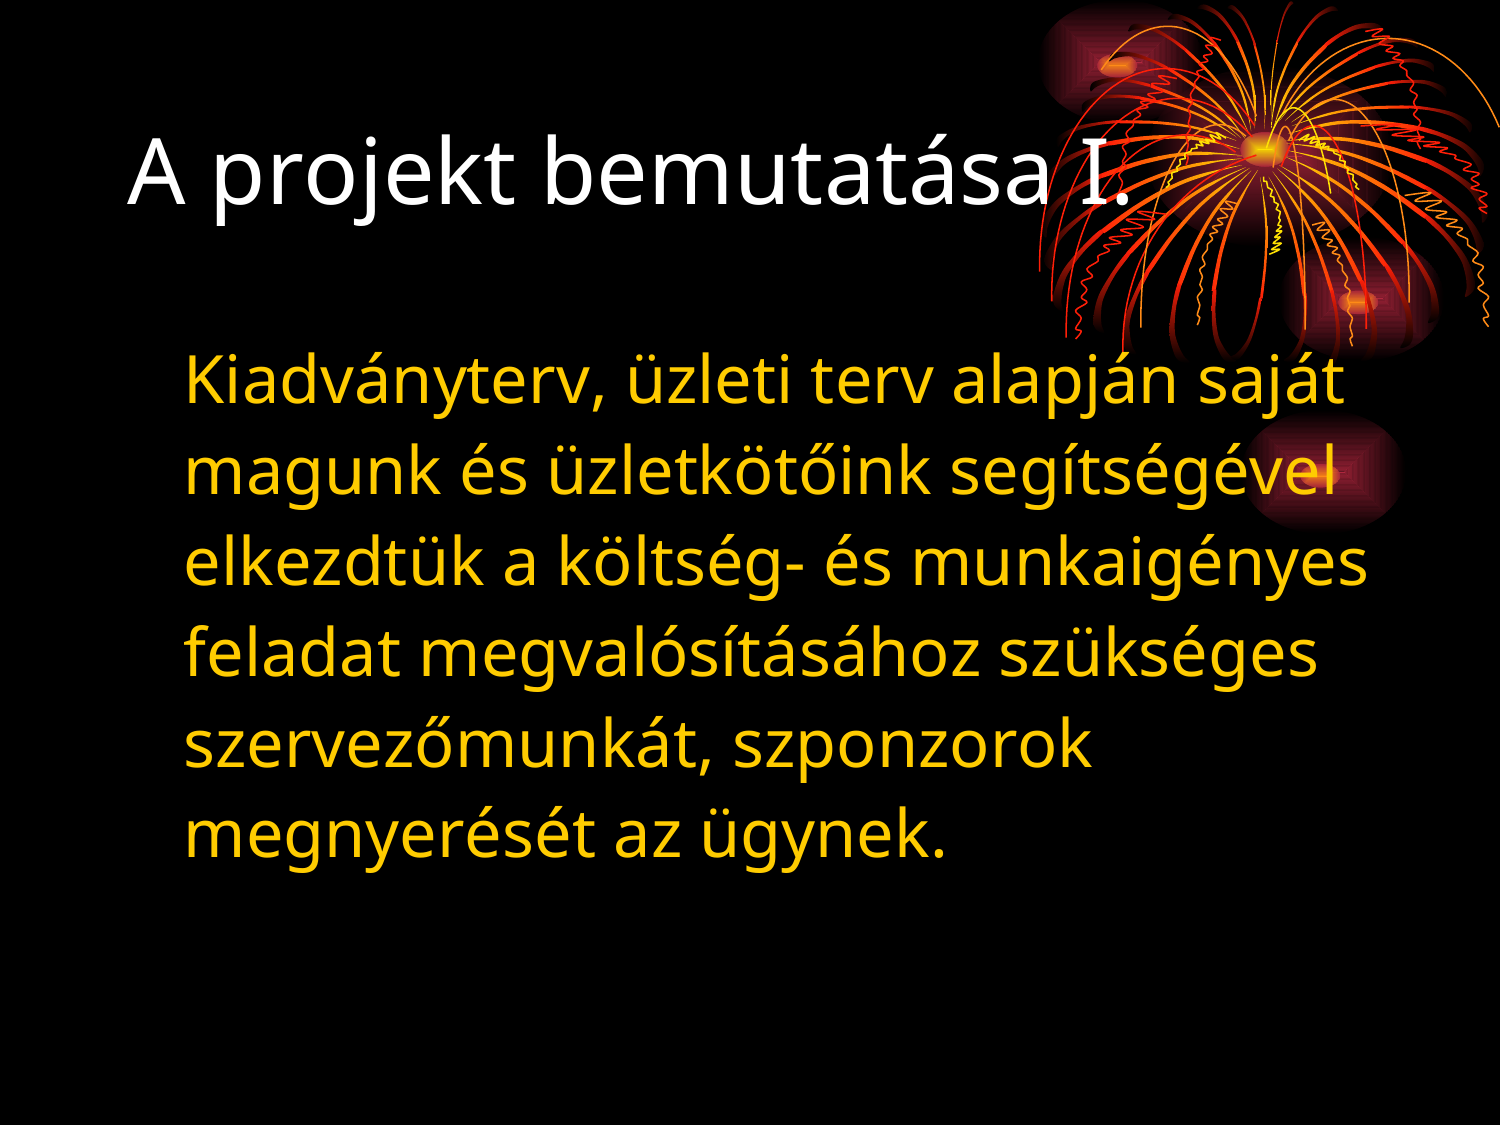

# A projekt bemutatása I.
	Kiadványterv, üzleti terv alapján saját magunk és üzletkötőink segítségével elkezdtük a költség- és munkaigényes feladat megvalósításához szükséges szervezőmunkát, szponzorok megnyerését az ügynek.